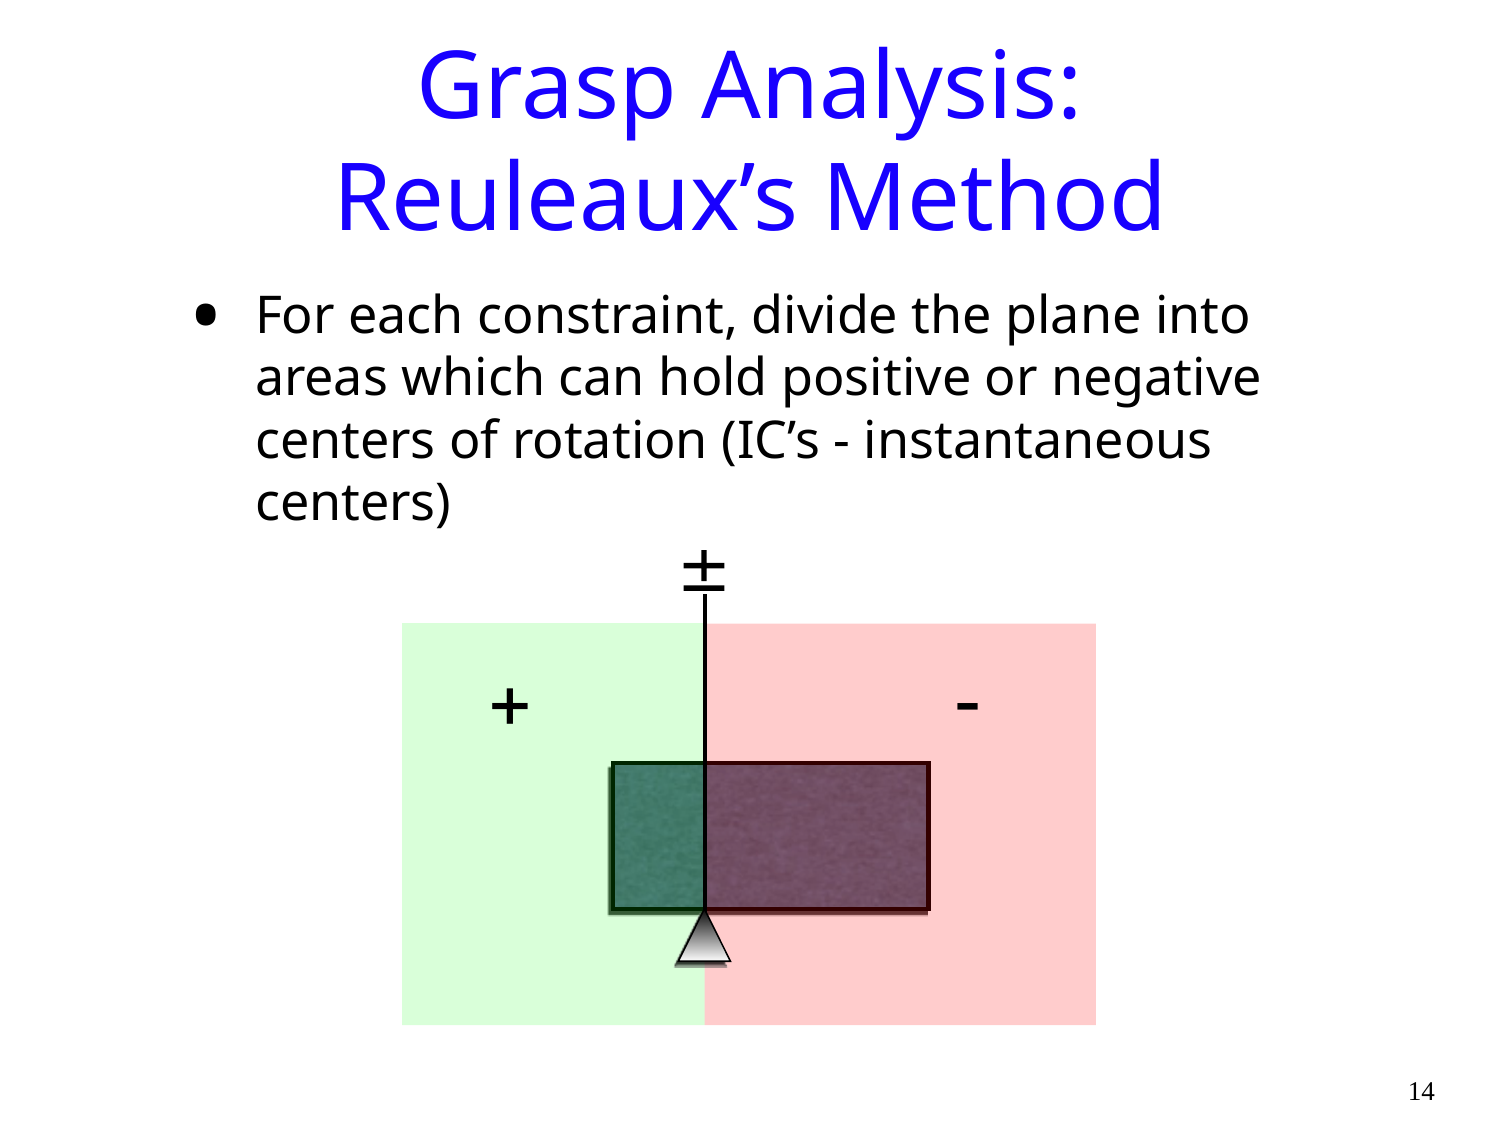

Grasp Analysis:
Reuleaux’s Method
# For each constraint, divide the plane into areas which can hold positive or negative centers of rotation (IC’s - instantaneous centers)
±
+
-
14